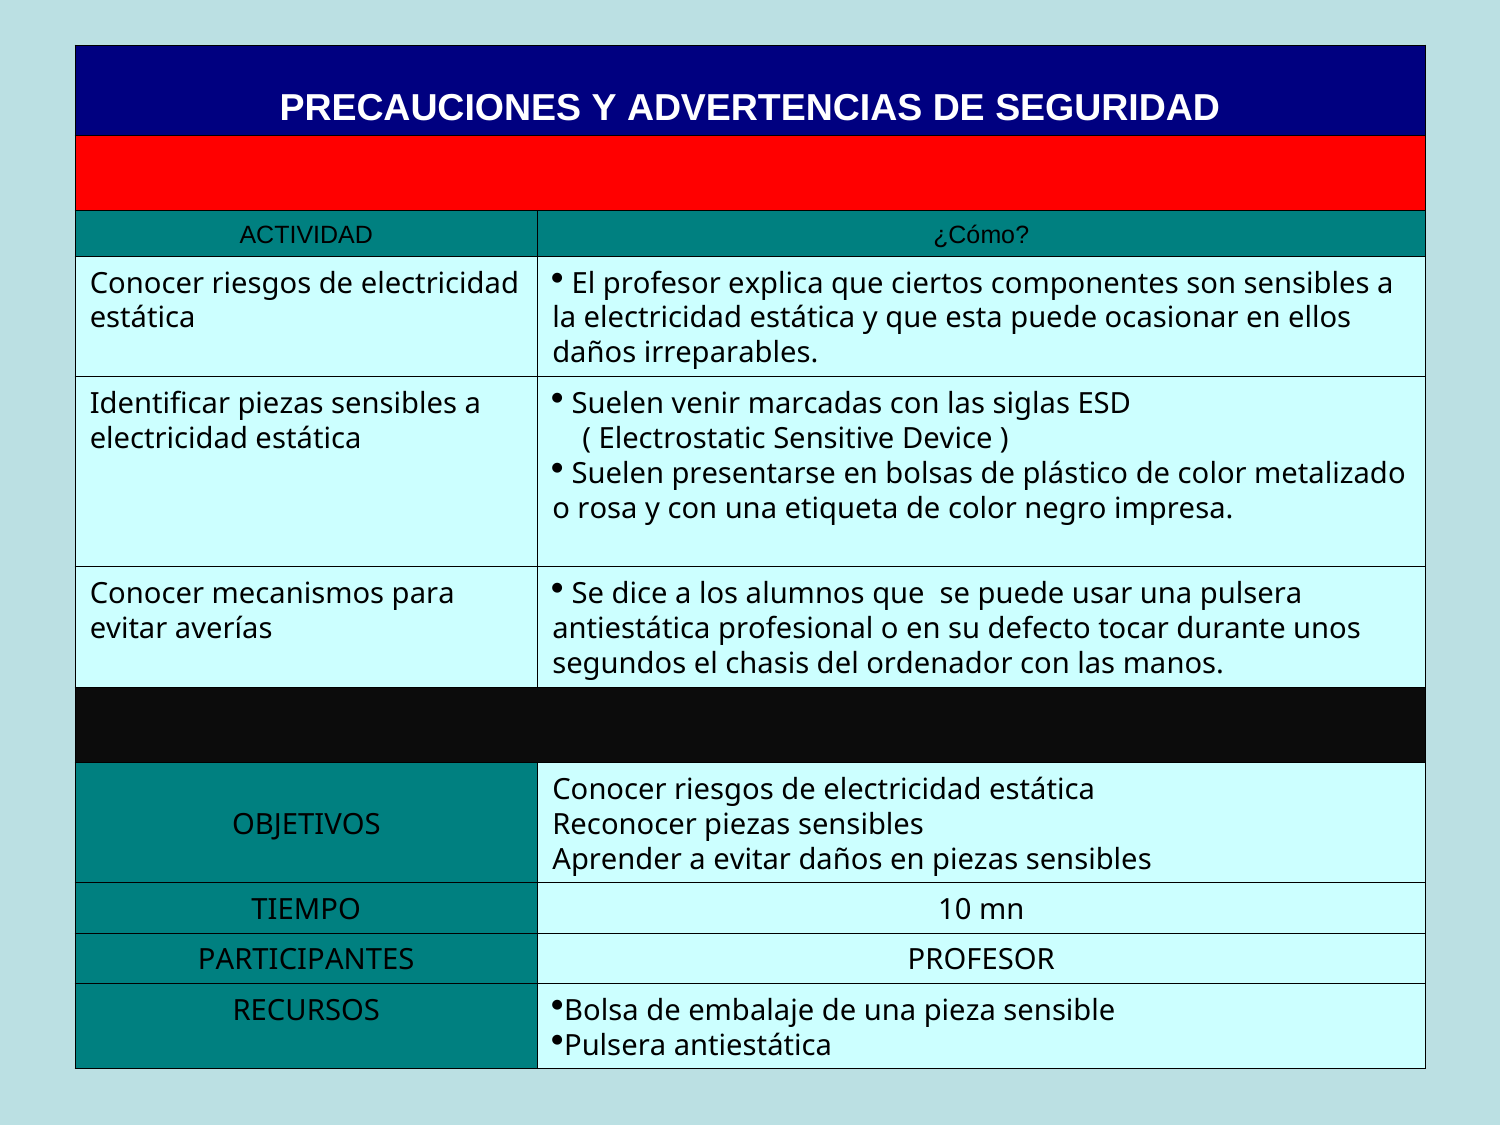

| PRECAUCIONES Y ADVERTENCIAS DE SEGURIDAD | |
| --- | --- |
| | |
| ACTIVIDAD | ¿Cómo? |
| Conocer riesgos de electricidad estática | El profesor explica que ciertos componentes son sensibles a la electricidad estática y que esta puede ocasionar en ellos daños irreparables. |
| Identificar piezas sensibles a electricidad estática | Suelen venir marcadas con las siglas ESD ( Electrostatic Sensitive Device ) Suelen presentarse en bolsas de plástico de color metalizado o rosa y con una etiqueta de color negro impresa. |
| Conocer mecanismos para evitar averías | Se dice a los alumnos que se puede usar una pulsera antiestática profesional o en su defecto tocar durante unos segundos el chasis del ordenador con las manos. |
| | |
| OBJETIVOS | Conocer riesgos de electricidad estática Reconocer piezas sensibles Aprender a evitar daños en piezas sensibles |
| TIEMPO | 10 mn |
| PARTICIPANTES | PROFESOR |
| RECURSOS | Bolsa de embalaje de una pieza sensible Pulsera antiestática |